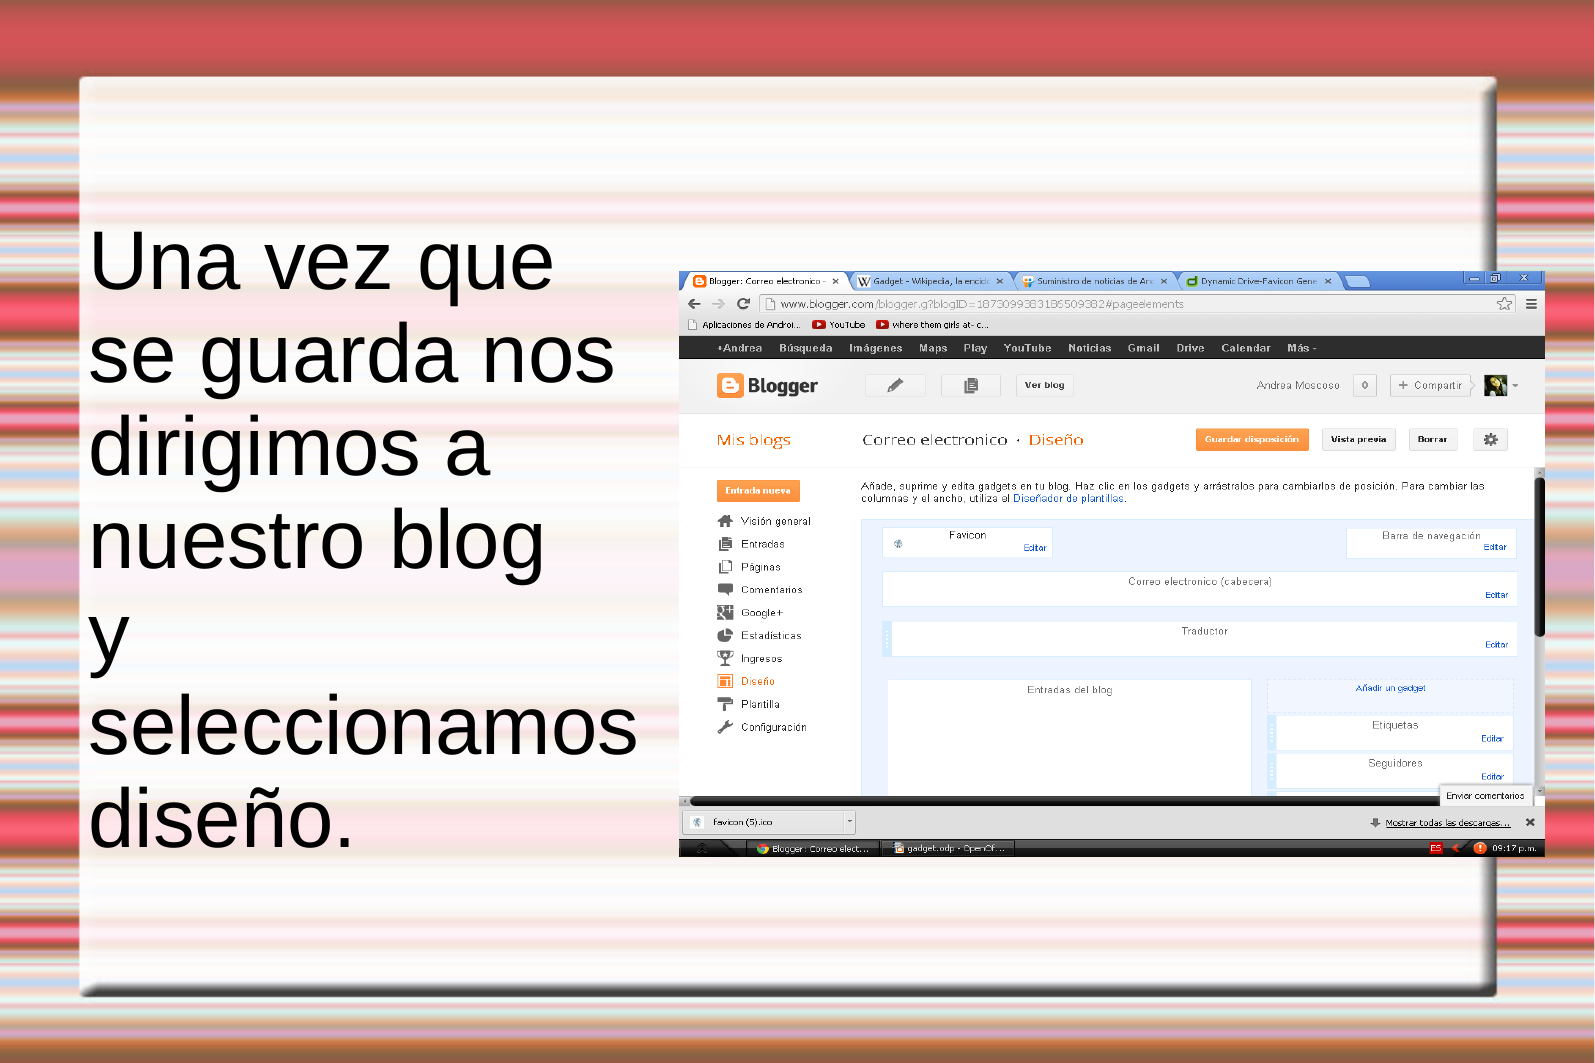

# Una vez que se guarda nos dirigimos a nuestro blog y seleccionamos diseño.